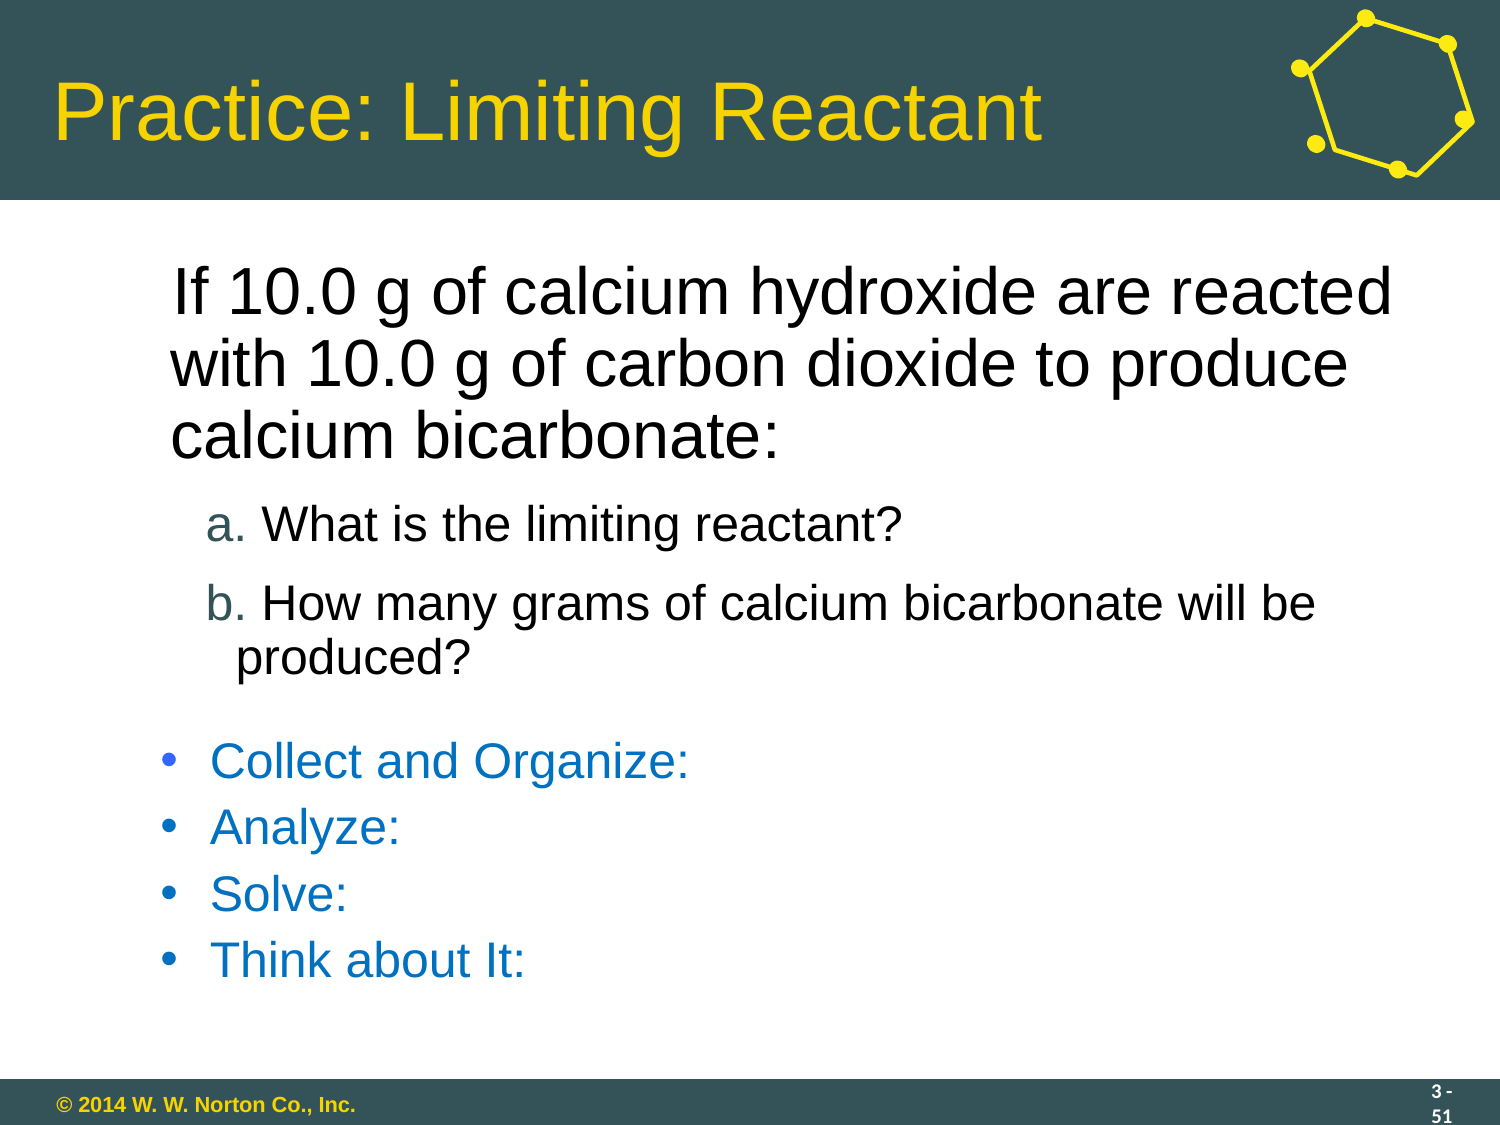

Practice: Limiting Reactant
# If 10.0 g of calcium hydroxide are reacted with 10.0 g of carbon dioxide to produce calcium bicarbonate:
 What is the limiting reactant?
 How many grams of calcium bicarbonate will be produced?
 Collect and Organize:
 Analyze:
 Solve:
 Think about It: